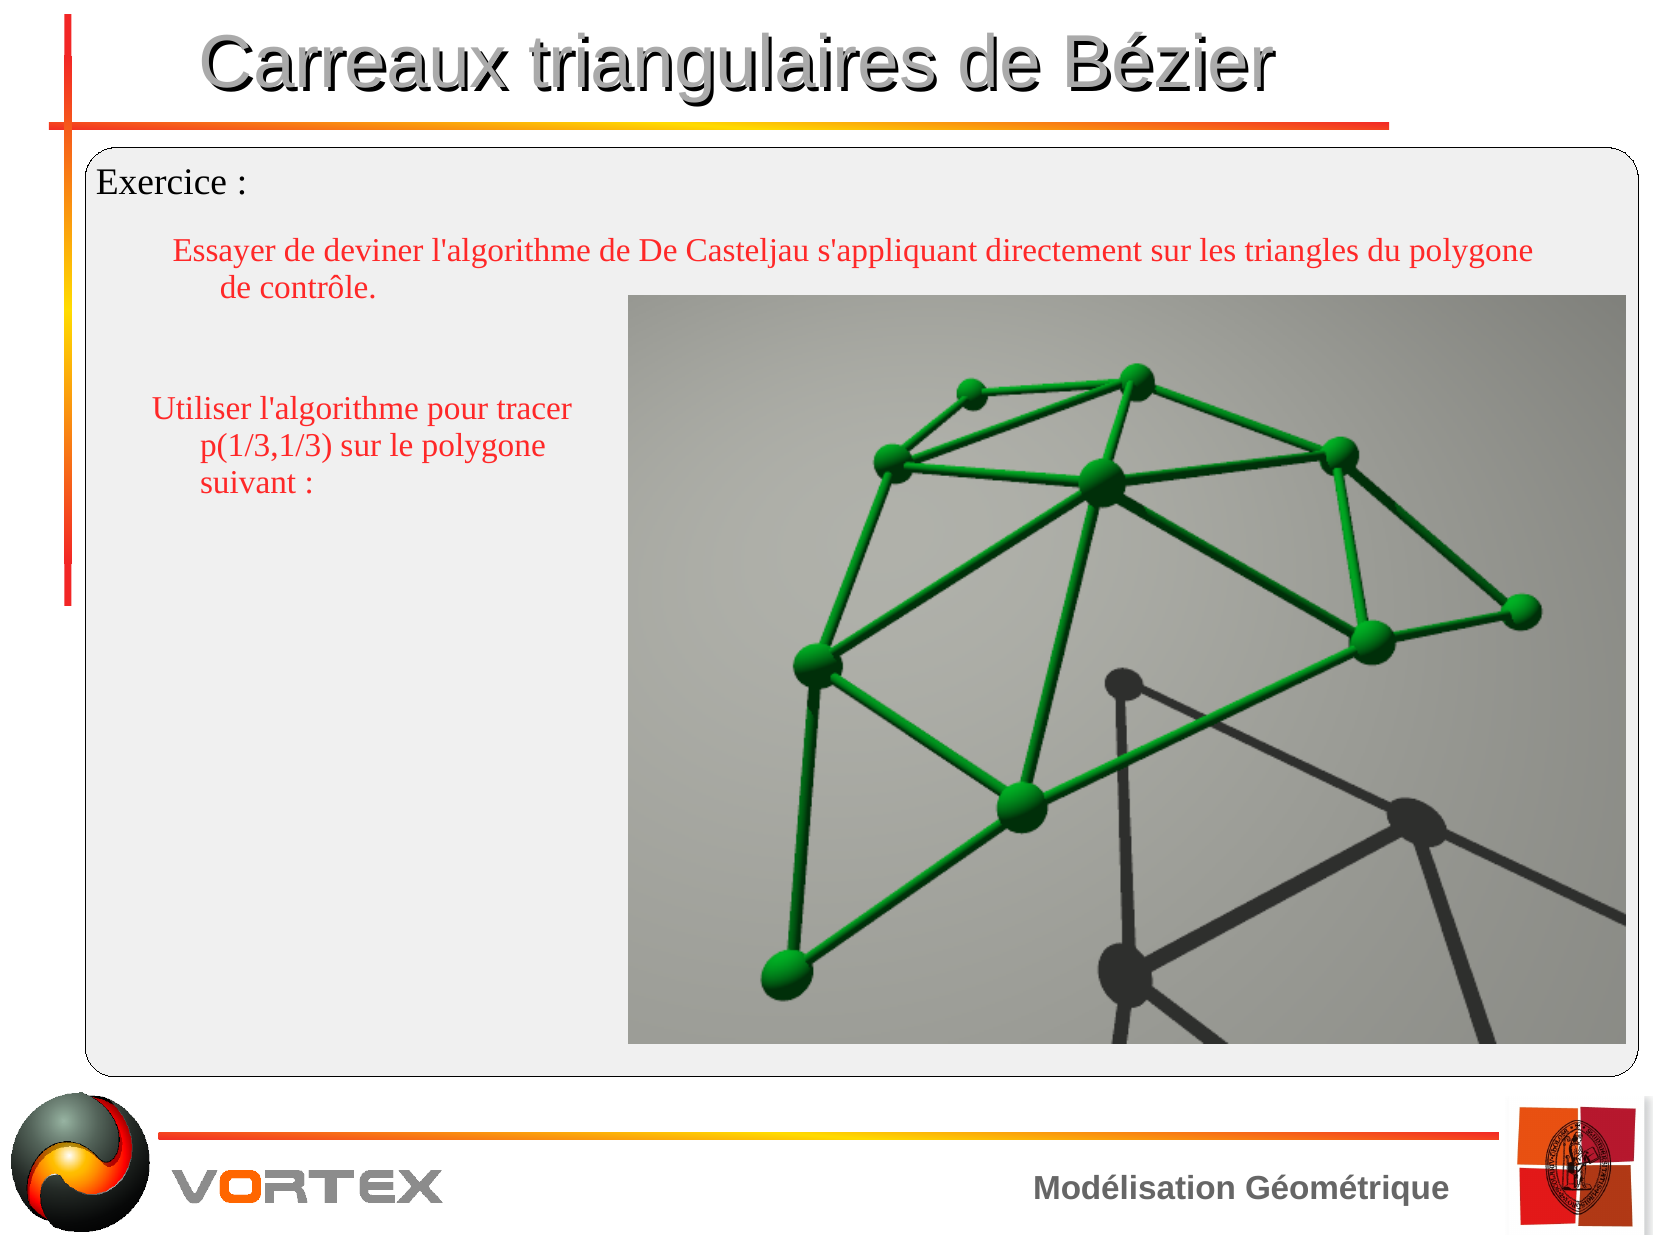

# Carreaux triangulaires de Bézier
Exercice :
Essayer de deviner l'algorithme de De Casteljau s'appliquant directement sur les triangles du polygone de contrôle.
Utiliser l'algorithme pour tracer p(1/3,1/3) sur le polygone suivant :